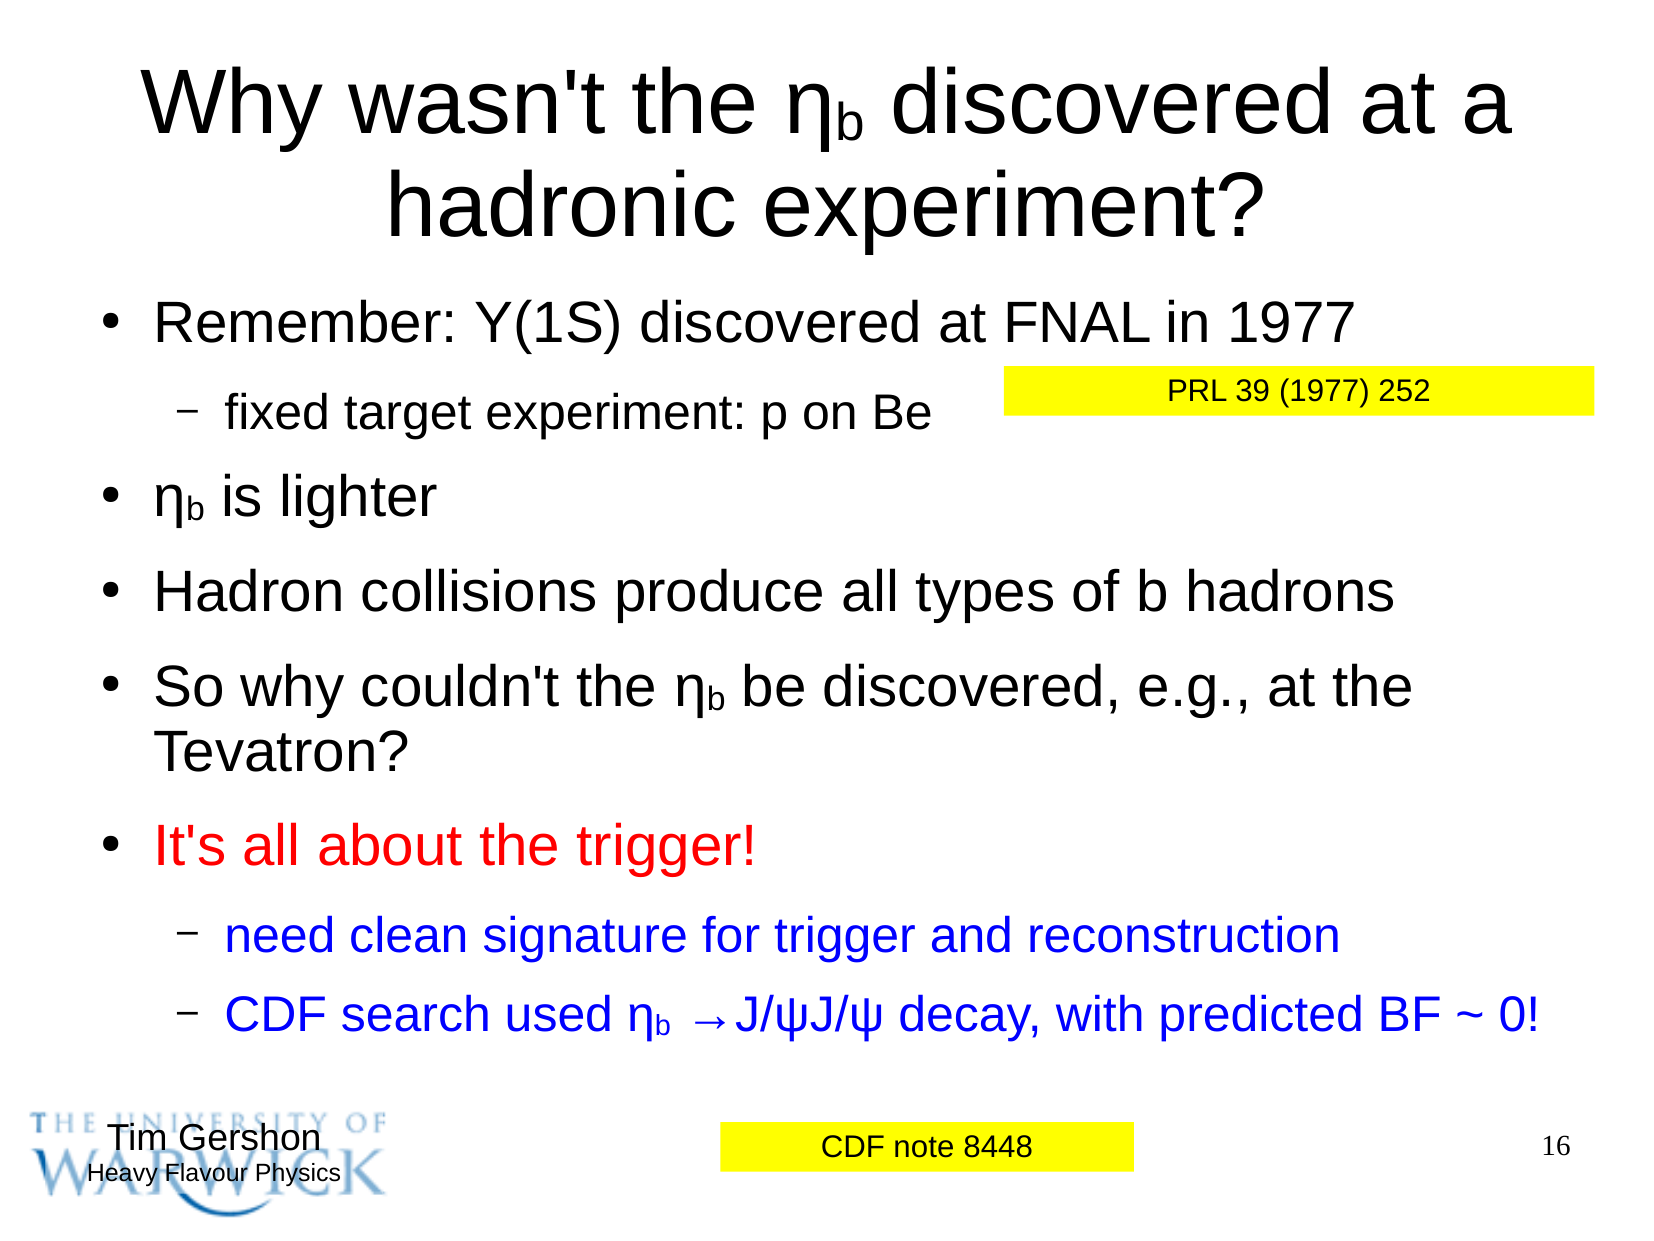

# Why wasn't the ηb discovered at a hadronic experiment?
Remember: Υ(1S) discovered at FNAL in 1977
fixed target experiment: p on Be
ηb is lighter
Hadron collisions produce all types of b hadrons
So why couldn't the ηb be discovered, e.g., at the Tevatron?
It's all about the trigger!
need clean signature for trigger and reconstruction
CDF search used ηb →J/ψJ/ψ decay, with predicted BF ~ 0!
PRL 39 (1977) 252
Tim Gershon
Heavy Flavour Physics
CDF note 8448
16